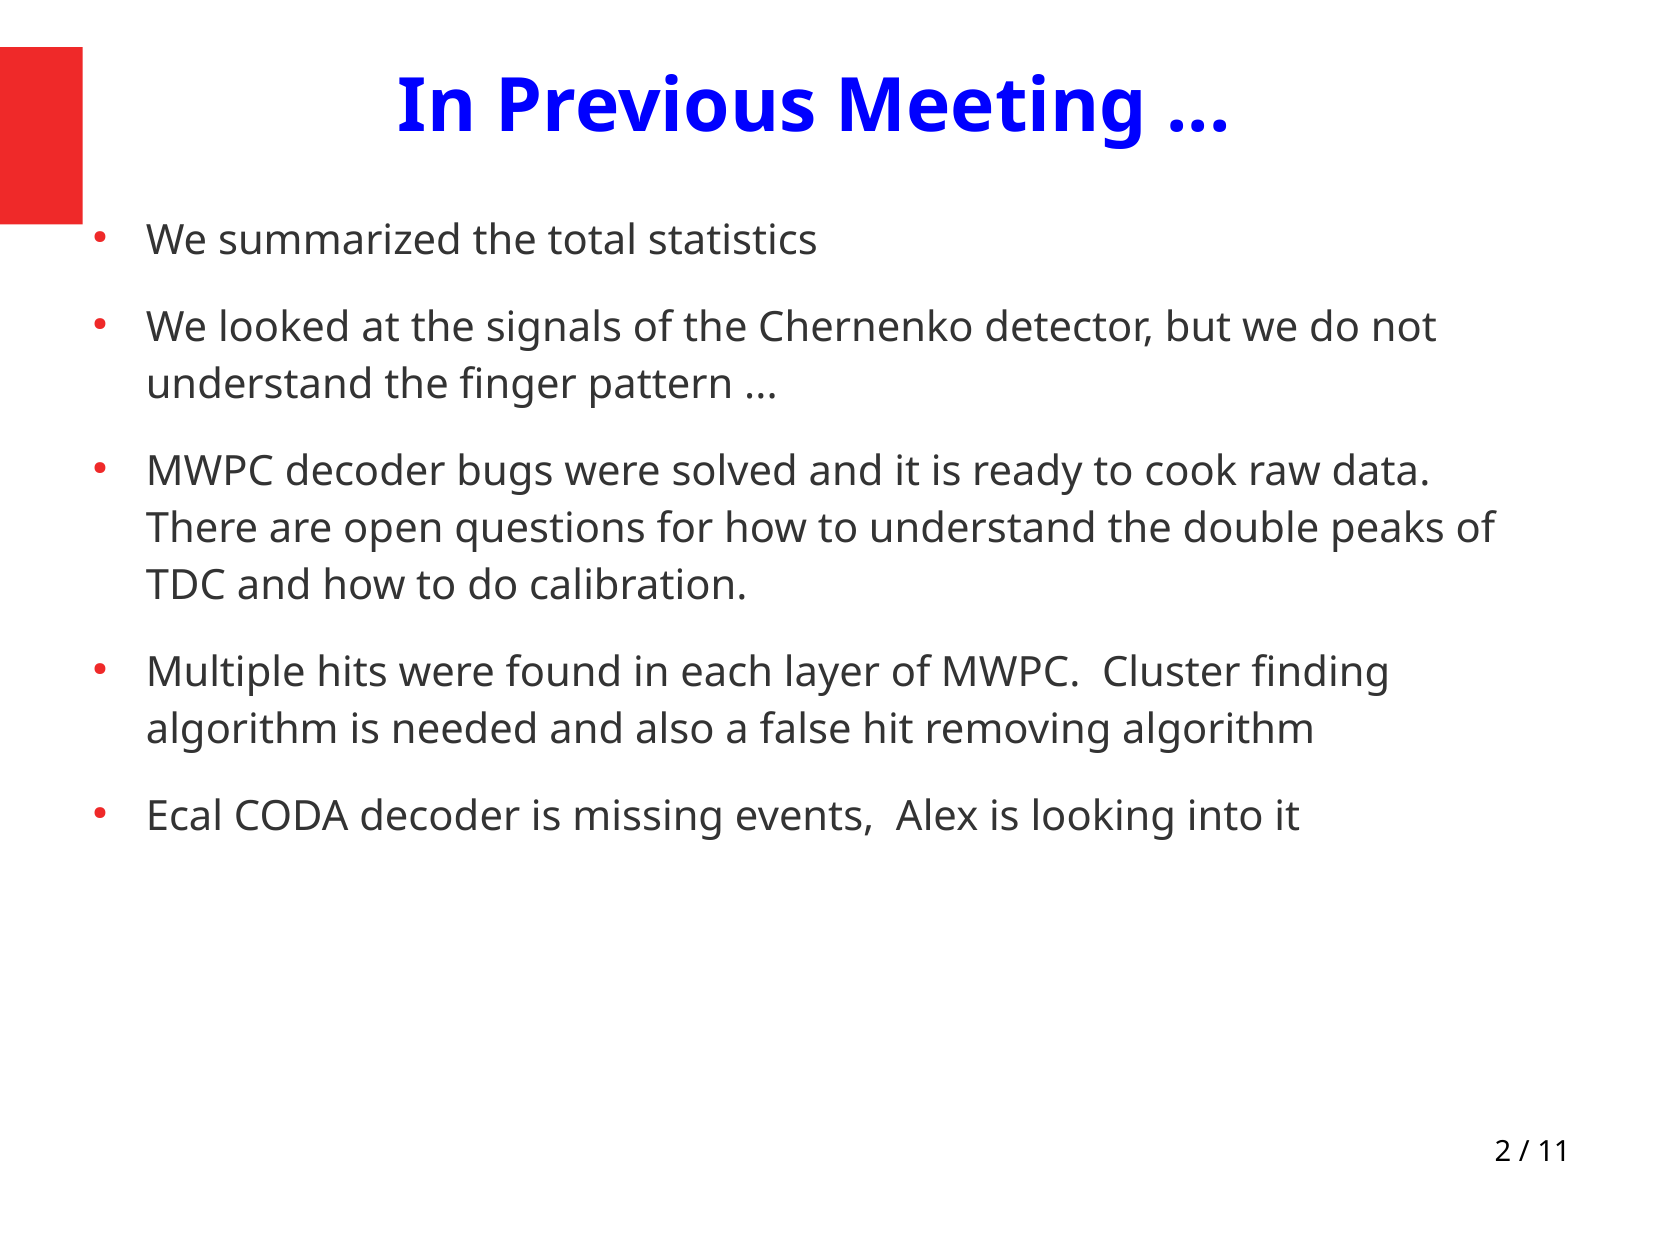

# In Previous Meeting ...
We summarized the total statistics
We looked at the signals of the Chernenko detector, but we do not understand the finger pattern ...
MWPC decoder bugs were solved and it is ready to cook raw data. There are open questions for how to understand the double peaks of TDC and how to do calibration.
Multiple hits were found in each layer of MWPC. Cluster finding algorithm is needed and also a false hit removing algorithm
Ecal CODA decoder is missing events, Alex is looking into it
2